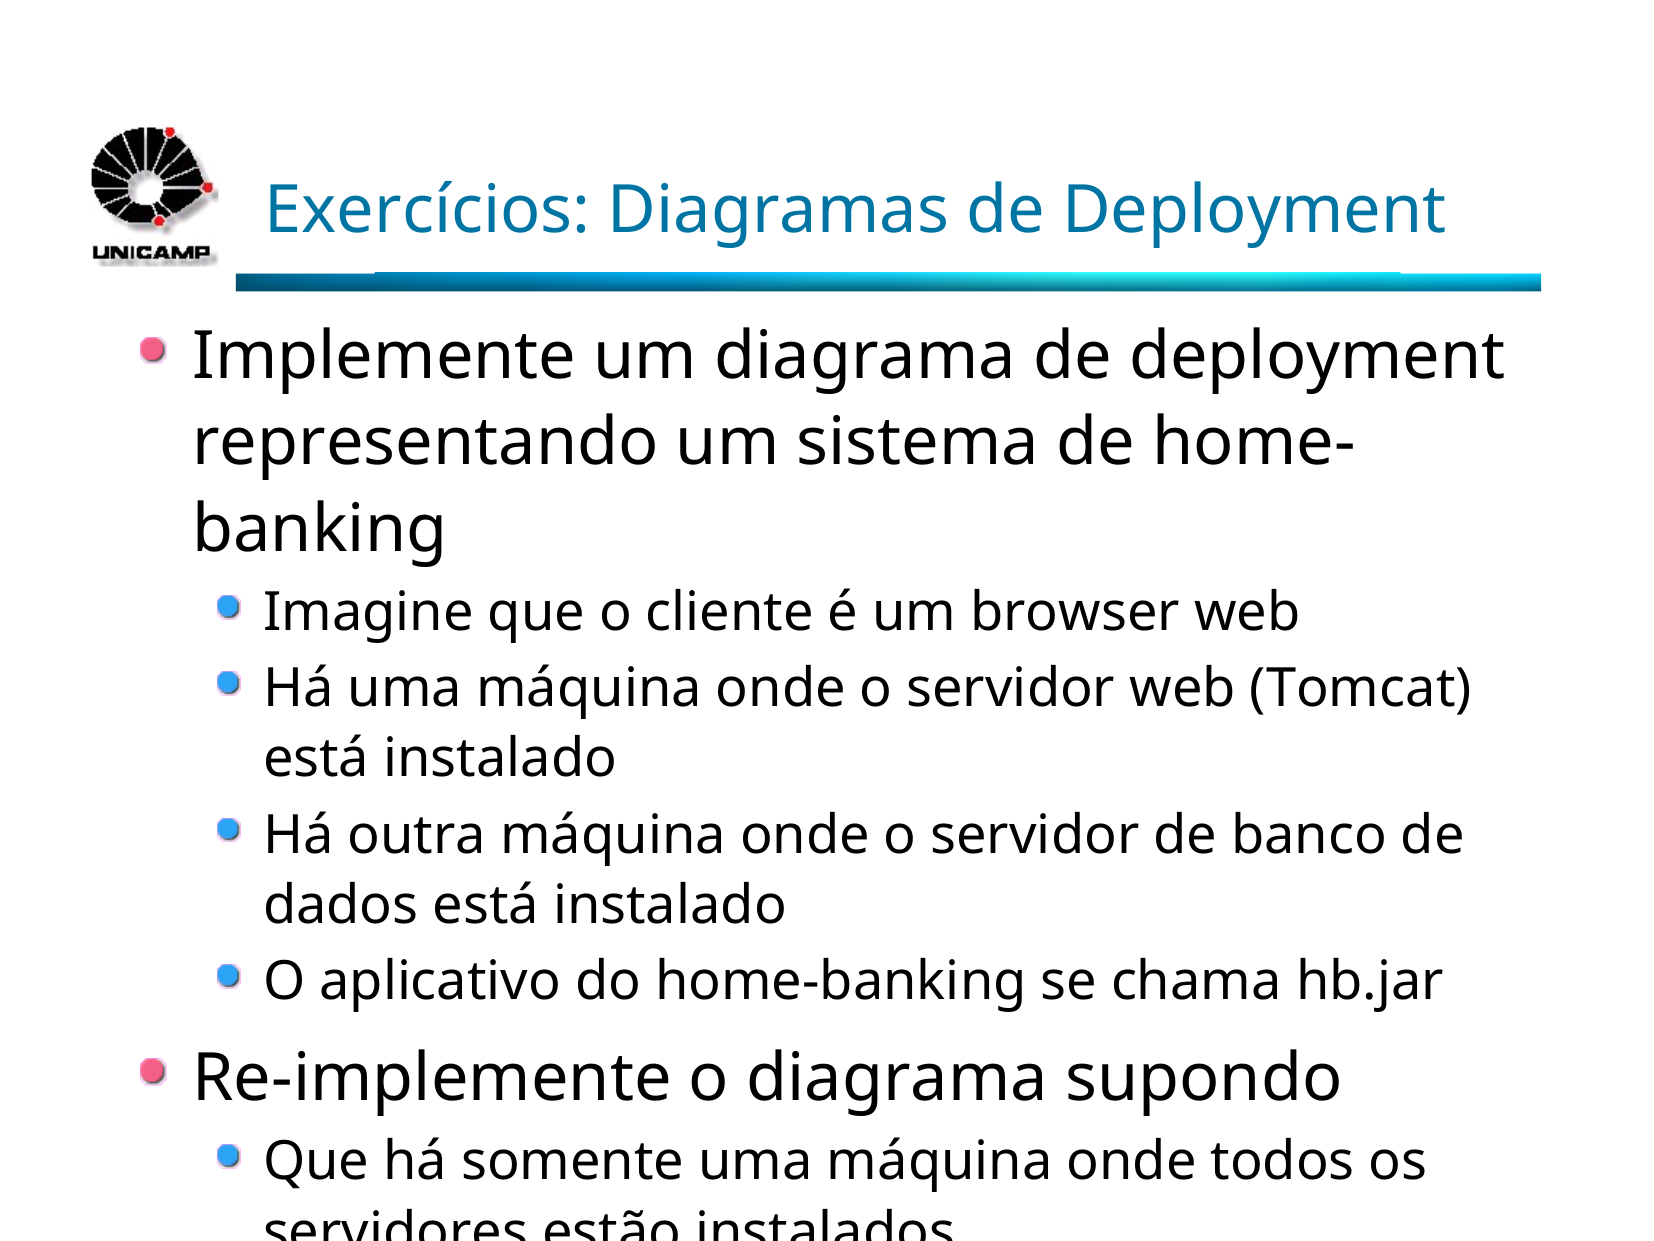

# Exercícios: Diagramas de Deployment
Implemente um diagrama de deployment representando um sistema de home-banking
Imagine que o cliente é um browser web
Há uma máquina onde o servidor web (Tomcat) está instalado
Há outra máquina onde o servidor de banco de dados está instalado
O aplicativo do home-banking se chama hb.jar
Re-implemente o diagrama supondo
Que há somente uma máquina onde todos os servidores estão instalados